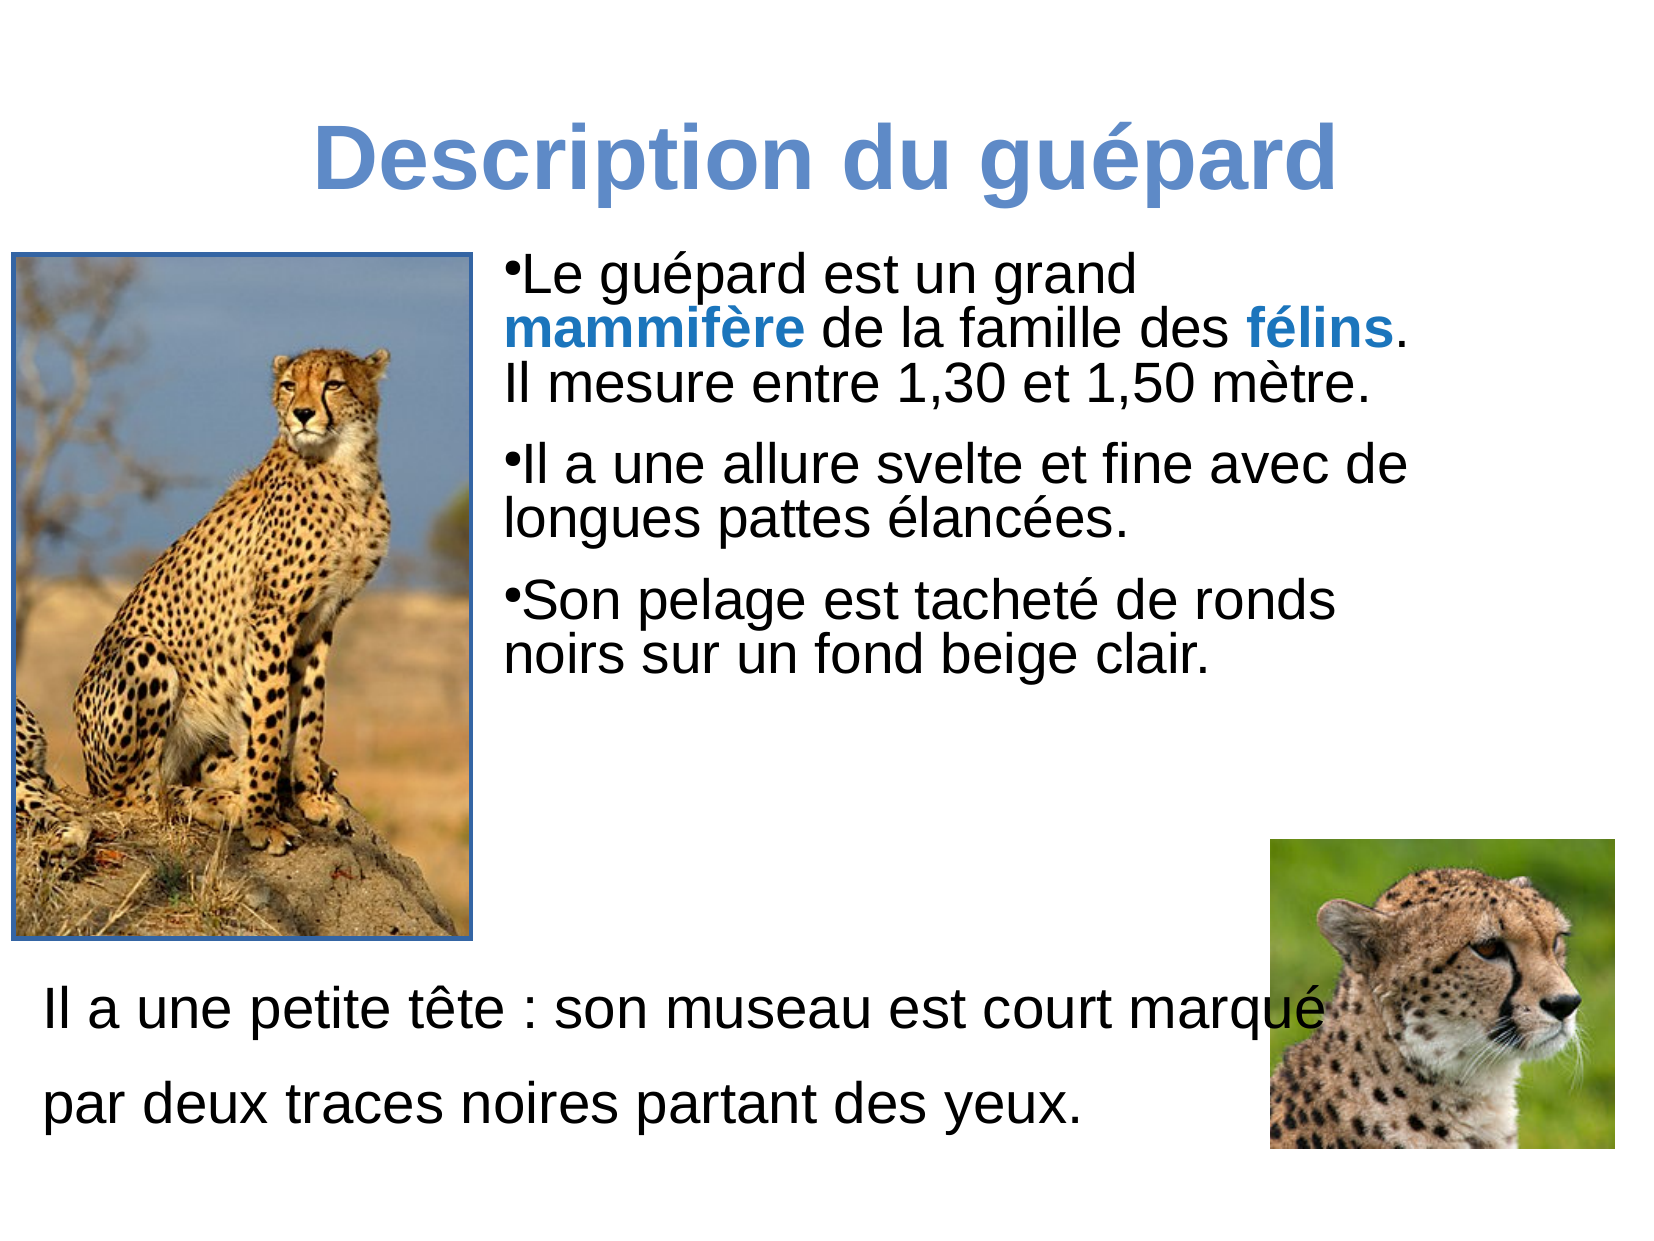

# Description du guépard
Le guépard est un grand mammifère de la famille des félins. Il mesure entre 1,30 et 1,50 mètre.
Il a une allure svelte et fine avec de longues pattes élancées.
Son pelage est tacheté de ronds noirs sur un fond beige clair.
Il a une petite tête : son museau est court marqué
par deux traces noires partant des yeux.